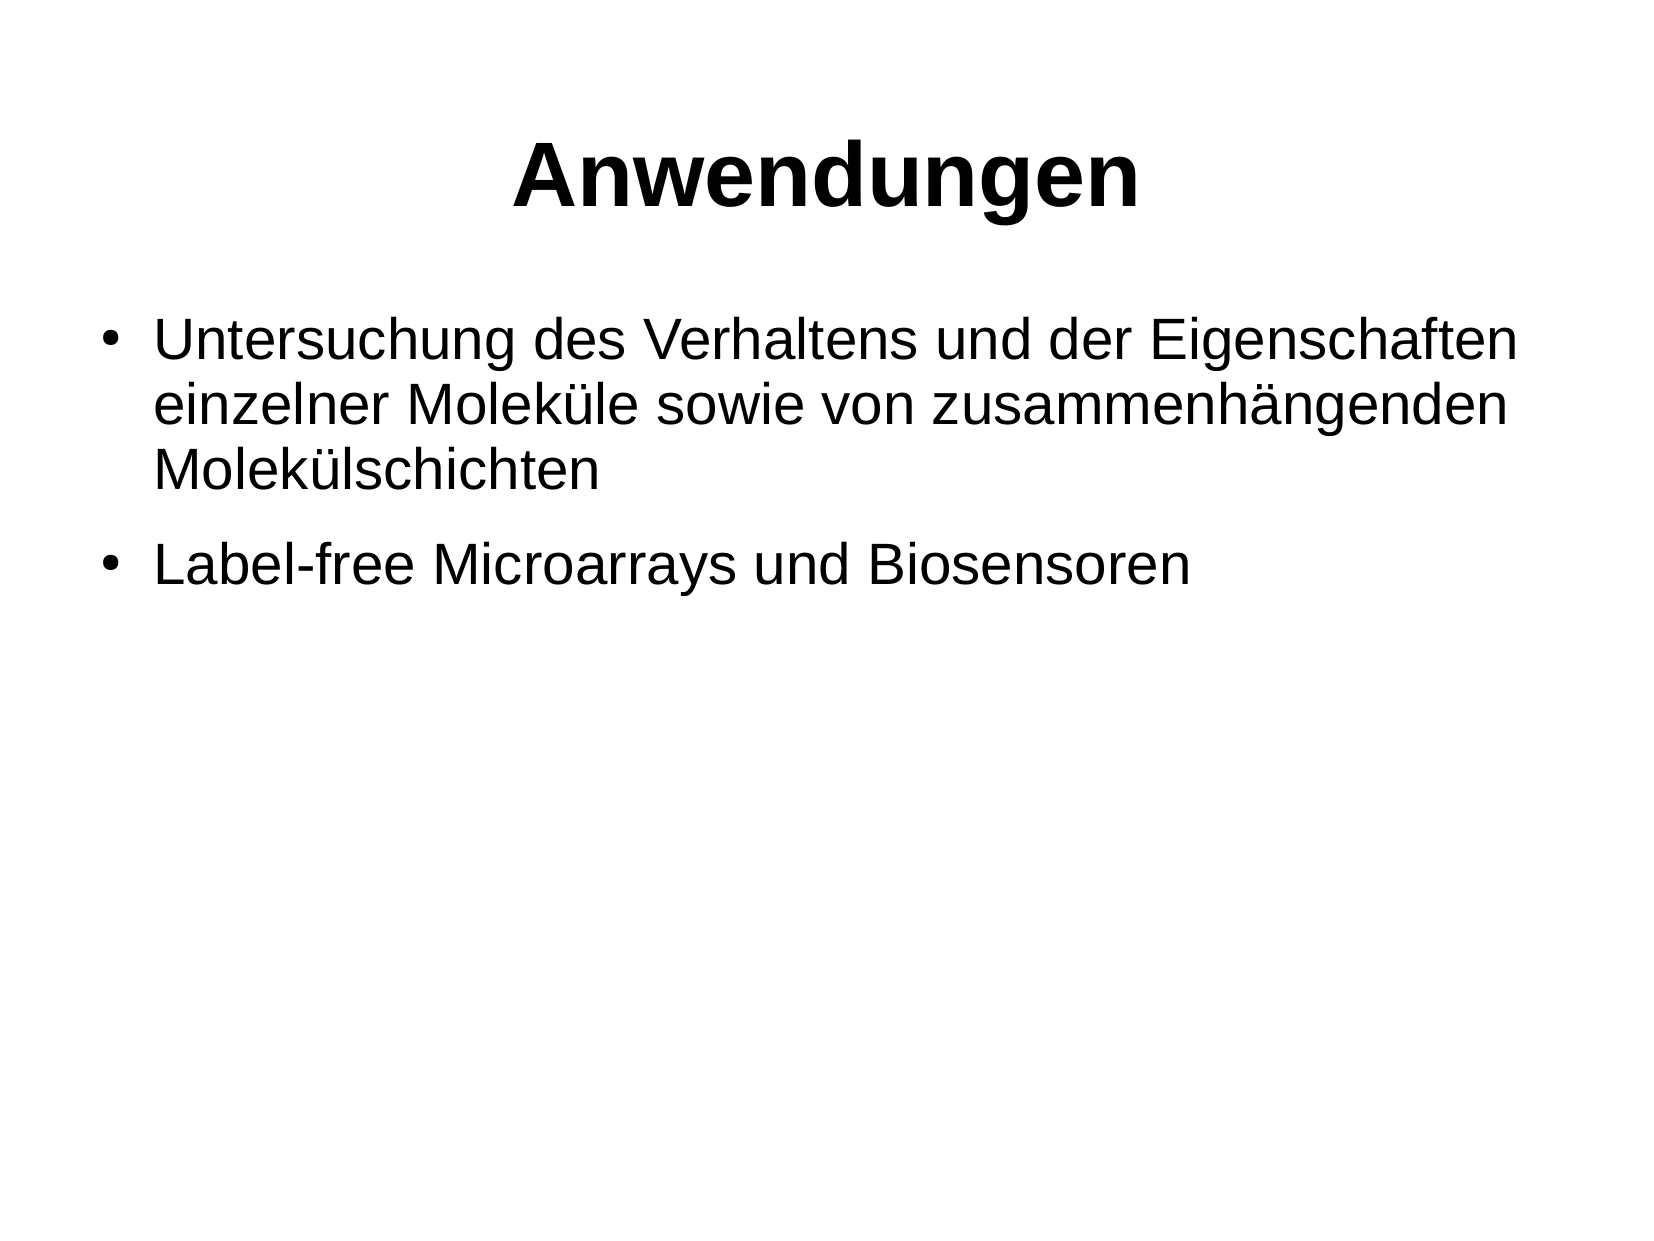

# Anwendungen
Untersuchung des Verhaltens und der Eigenschaften einzelner Moleküle sowie von zusammenhängenden Molekülschichten
Label-free Microarrays und Biosensoren